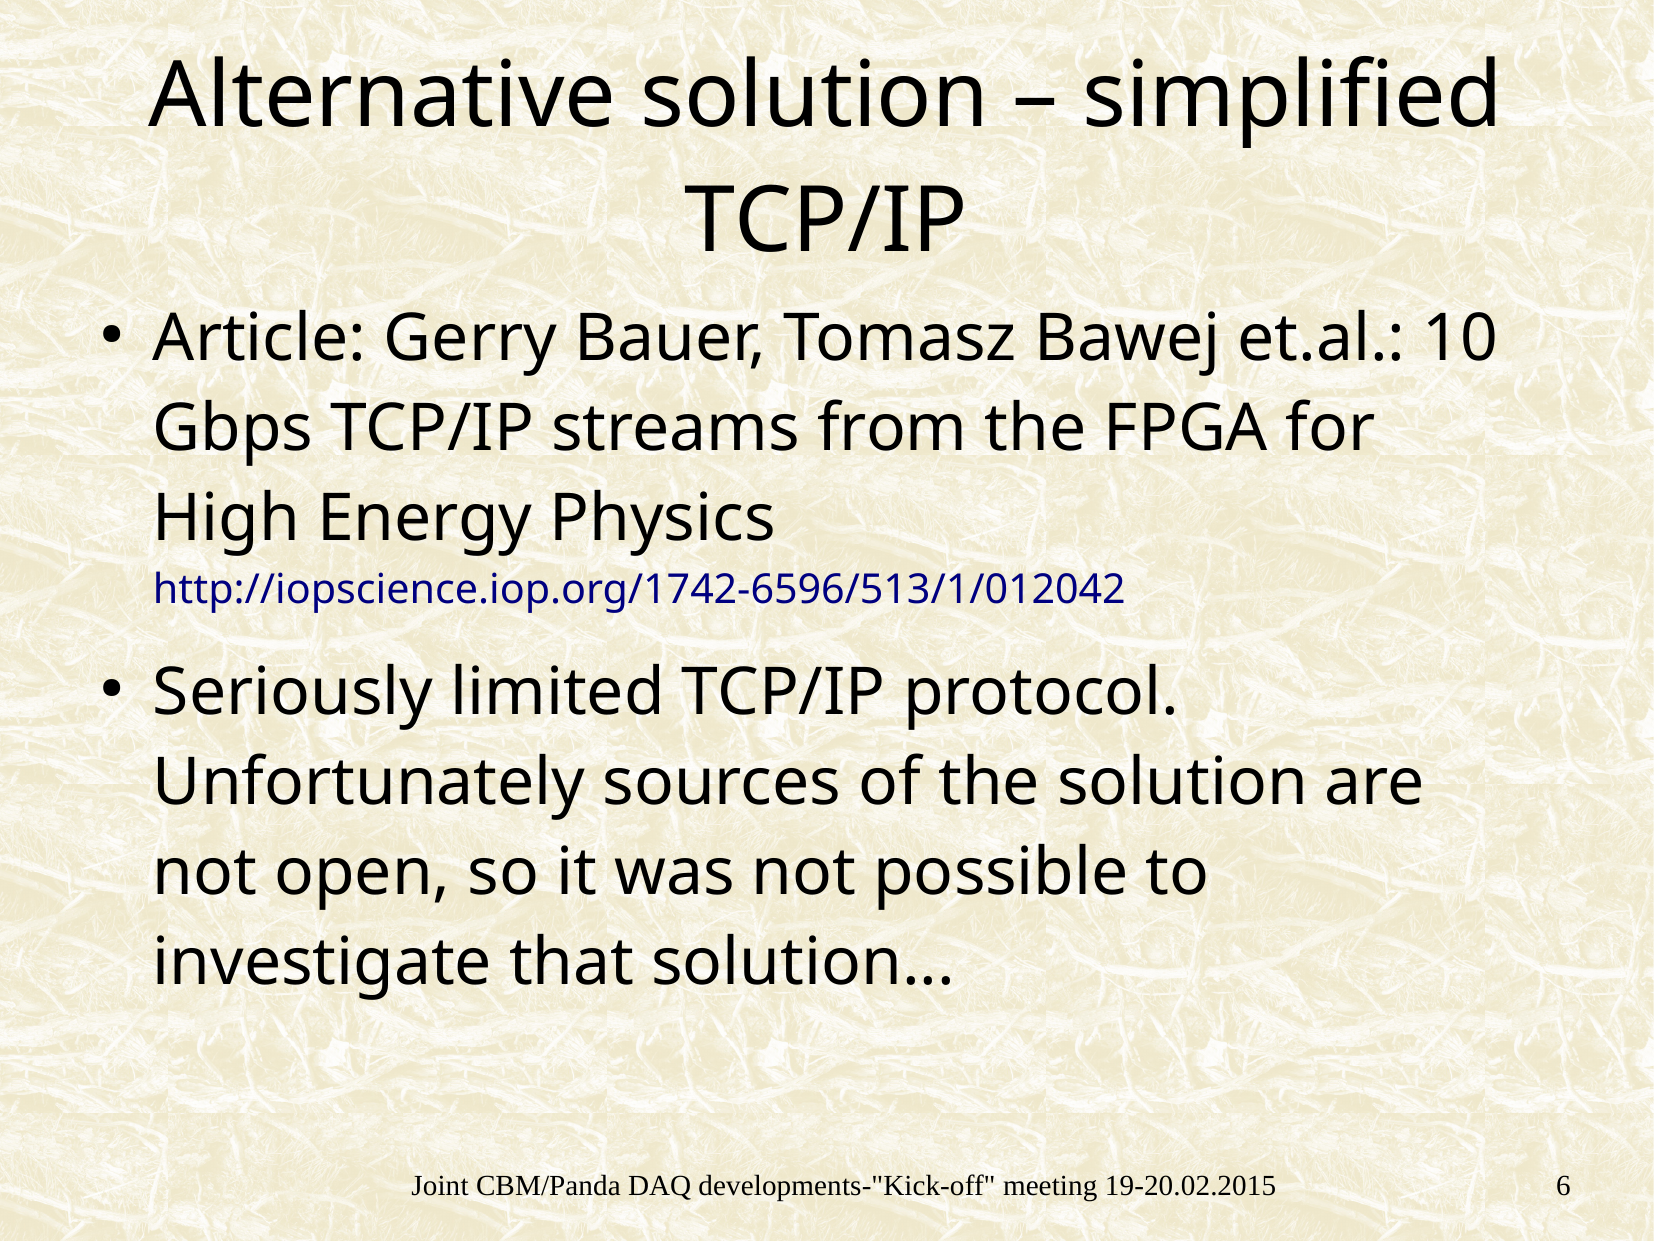

# Alternative solution – simplified TCP/IP
Article: Gerry Bauer, Tomasz Bawej et.al.: 10 Gbps TCP/IP streams from the FPGA for High Energy Physics http://iopscience.iop.org/1742-6596/513/1/012042
Seriously limited TCP/IP protocol. Unfortunately sources of the solution are not open, so it was not possible to investigate that solution...
Joint CBM/Panda DAQ developments-"Kick-off" meeting 19-20.02.2015
6